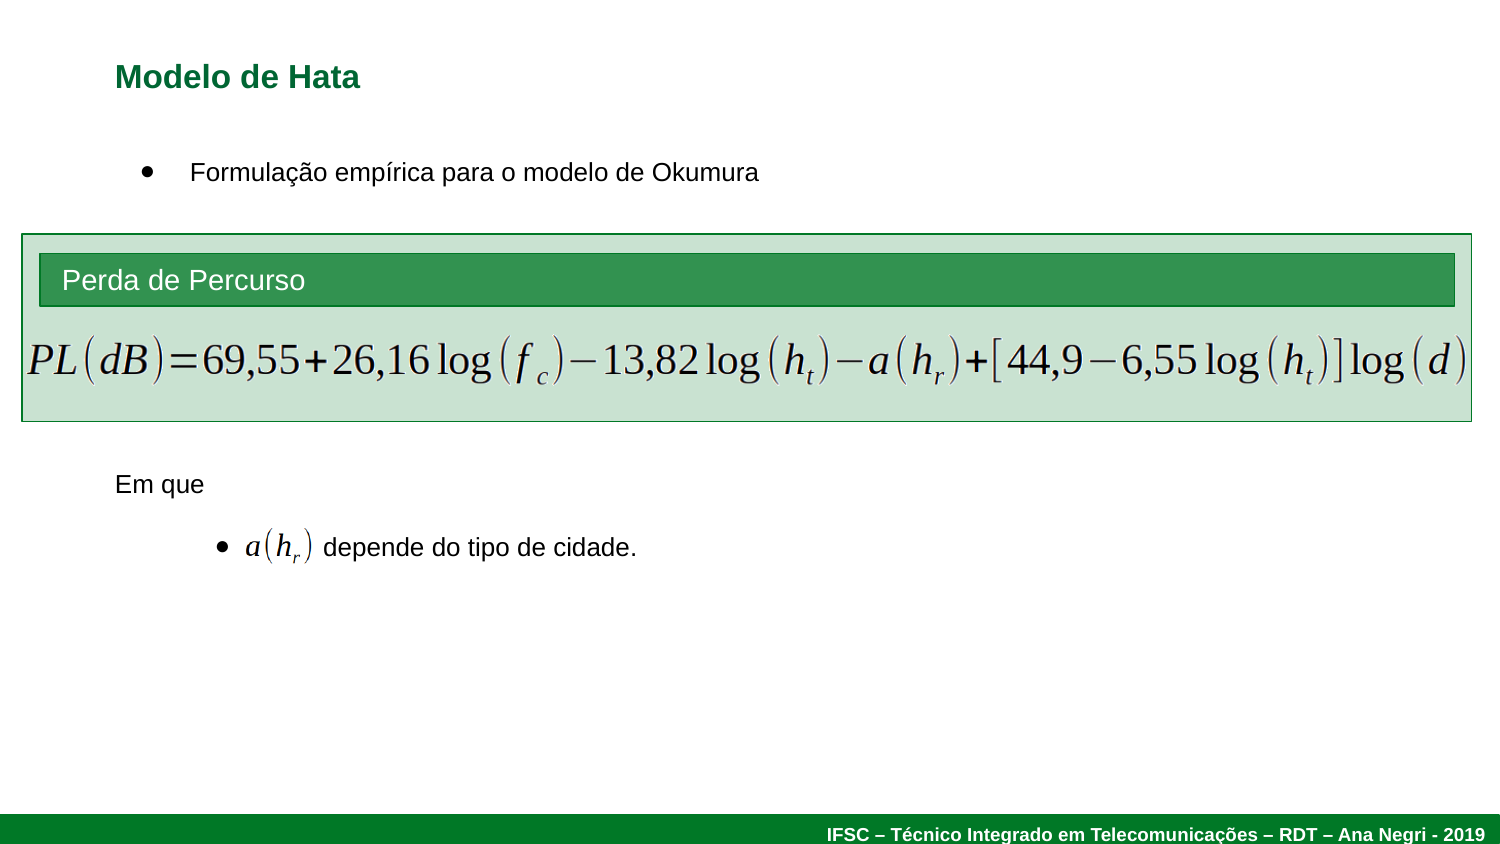

Modelo de Hata
Formulação empírica para o modelo de Okumura
Em que
 depende do tipo de cidade.
Perda de Percurso
IFSC – Técnico Integrado em Telecomunicações – RDT – Ana Negri - 2019